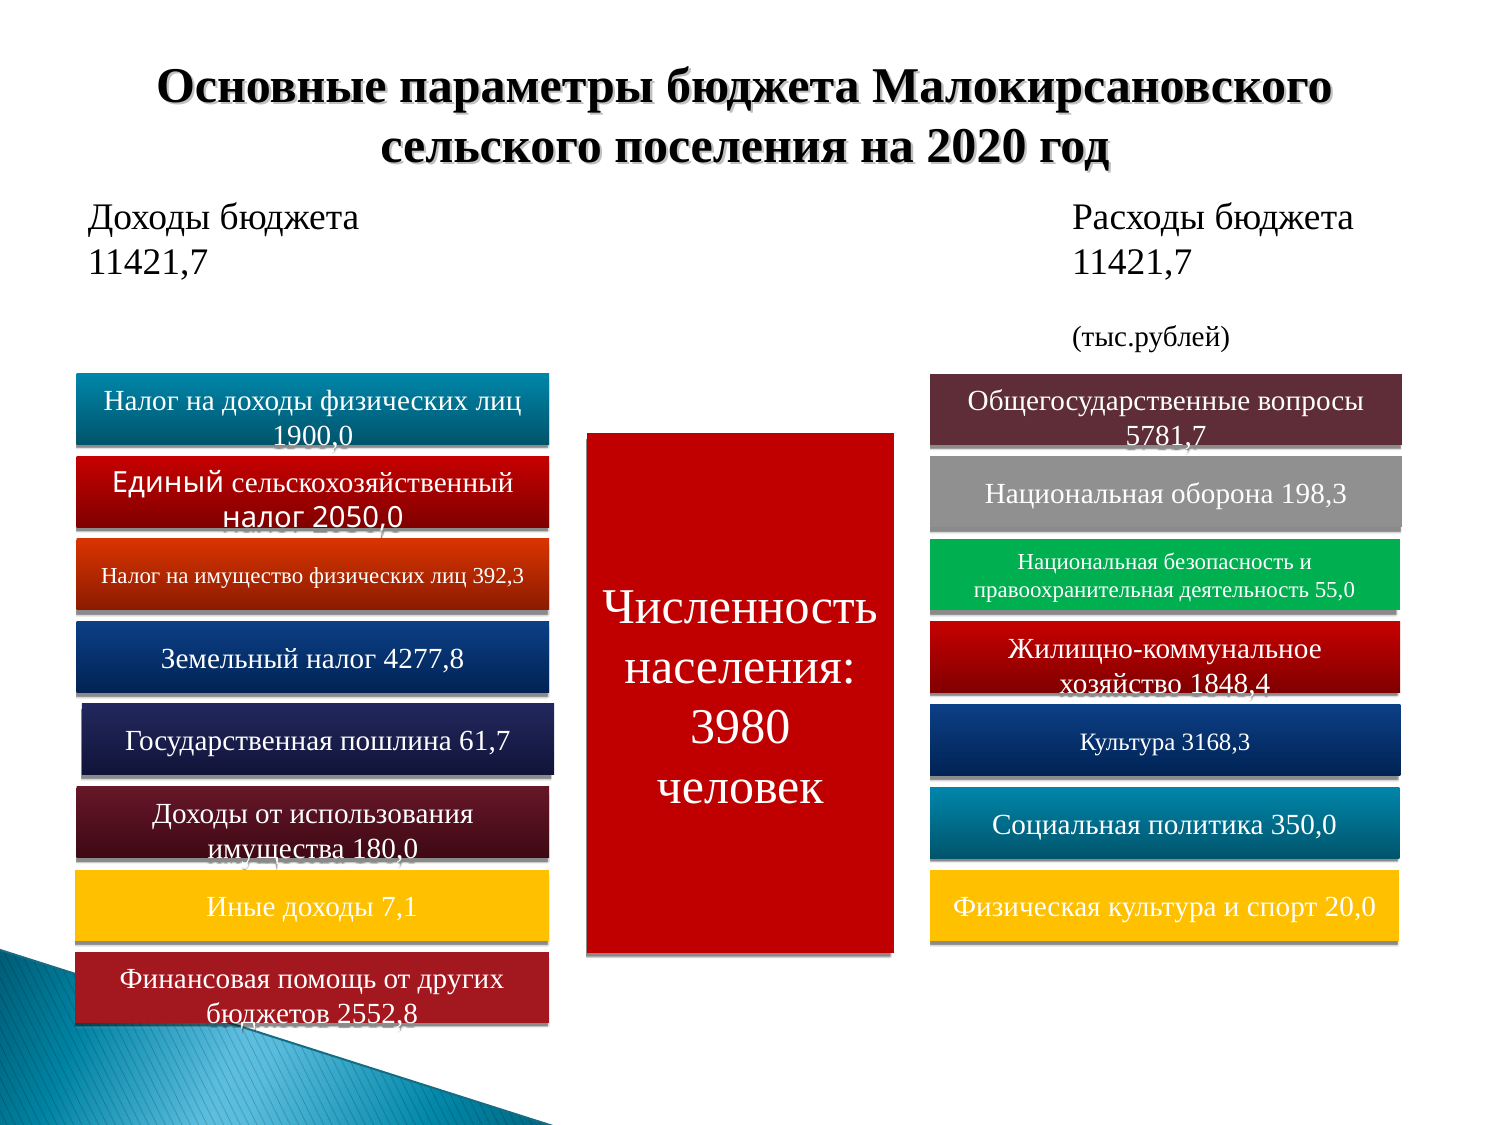

Основные параметры бюджета Малокирсановского сельского поселения на 2020 год
Доходы бюджета
11421,7
Расходы бюджета
11421,7
 (тыс.рублей)
Налог на доходы физических лиц 1900,0
Общегосударственные вопросы 5781,7
Численность населения:
3980 человек
Единый сельскохозяйственный налог 2050,0
Национальная оборона 198,3
Налог на имущество физических лиц 392,3
Национальная безопасность и правоохранительная деятельность 55,0
Земельный налог 4277,8
Жилищно-коммунальное хозяйство 1848,4
Государственная пошлина 61,7
Культура 3168,3
Доходы от использования имущества 180,0
Социальная политика 350,0
Иные доходы 7,1
Физическая культура и спорт 20,0
Финансовая помощь от других бюджетов 2552,8